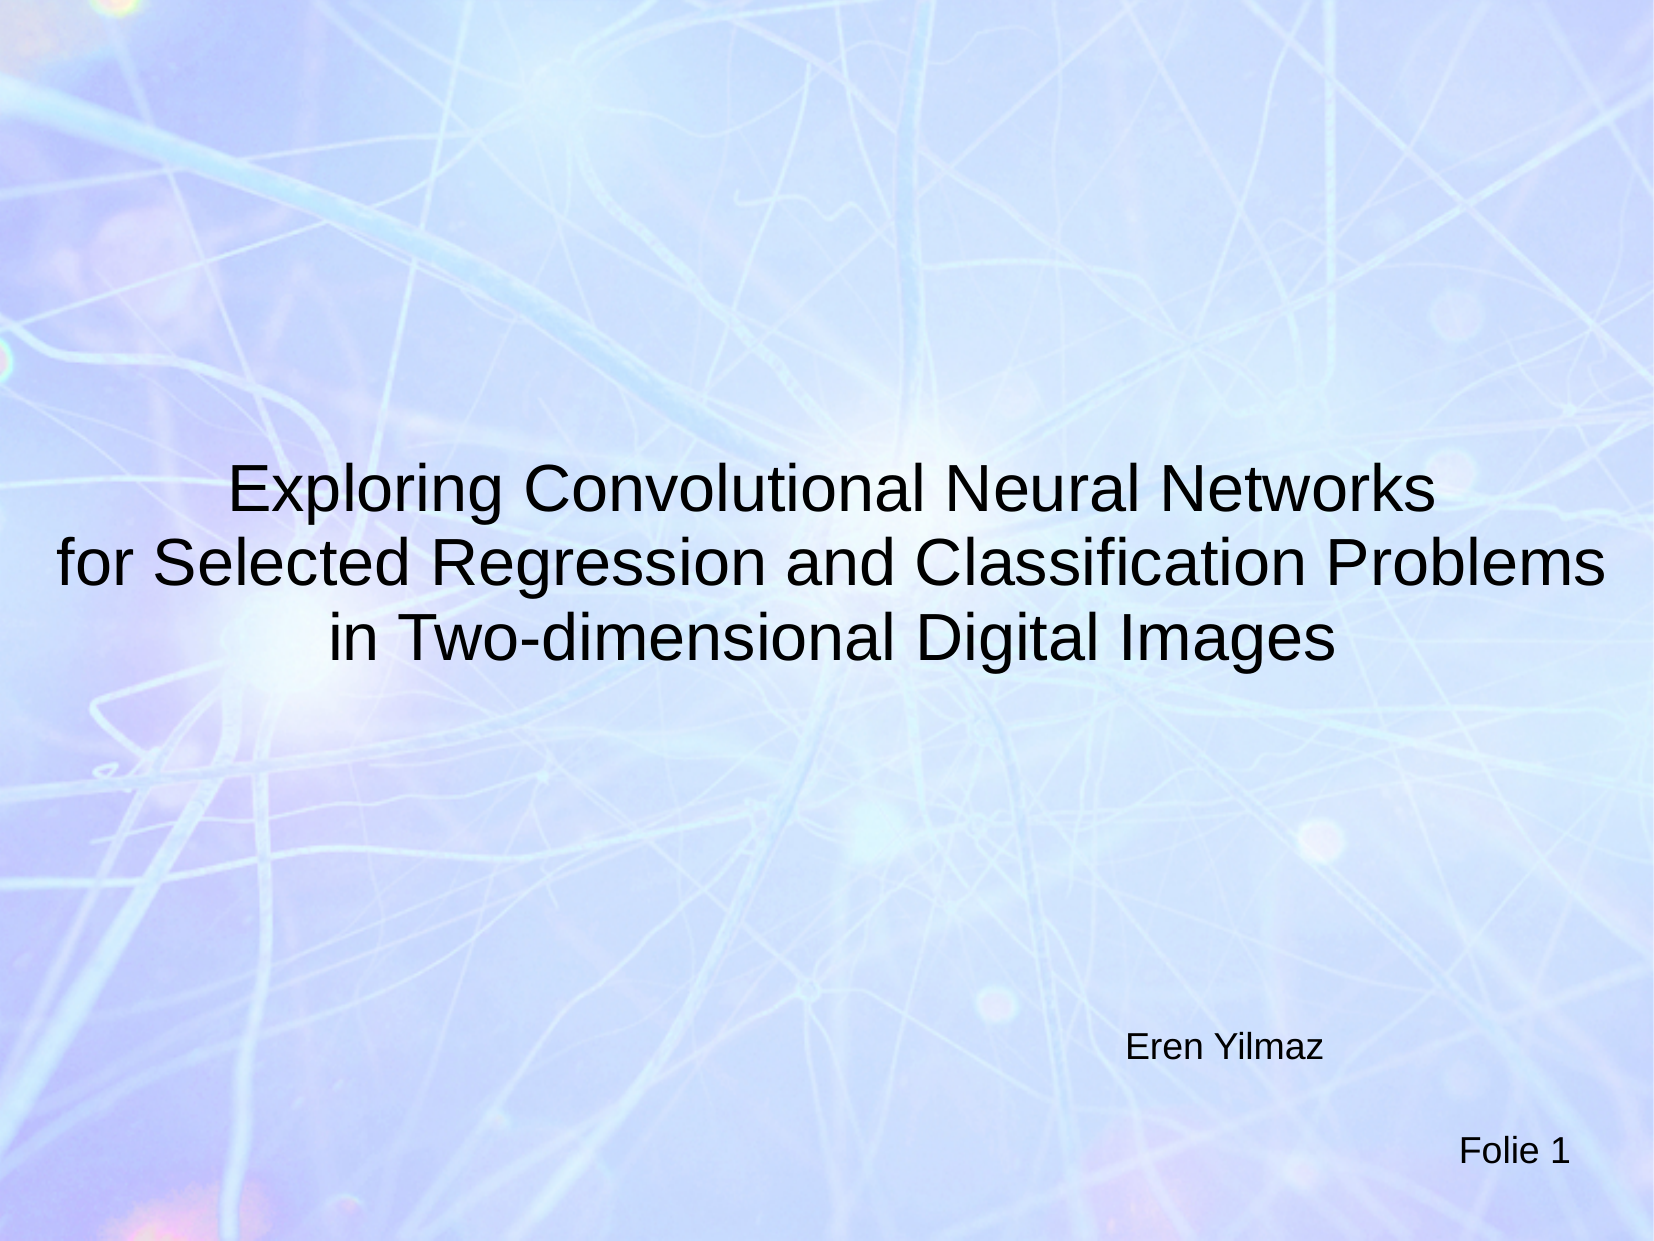

# Exploring Convolutional Neural Networks for Selected Regression and Classification Problems in Two-dimensional Digital Images
Eren Yilmaz
1